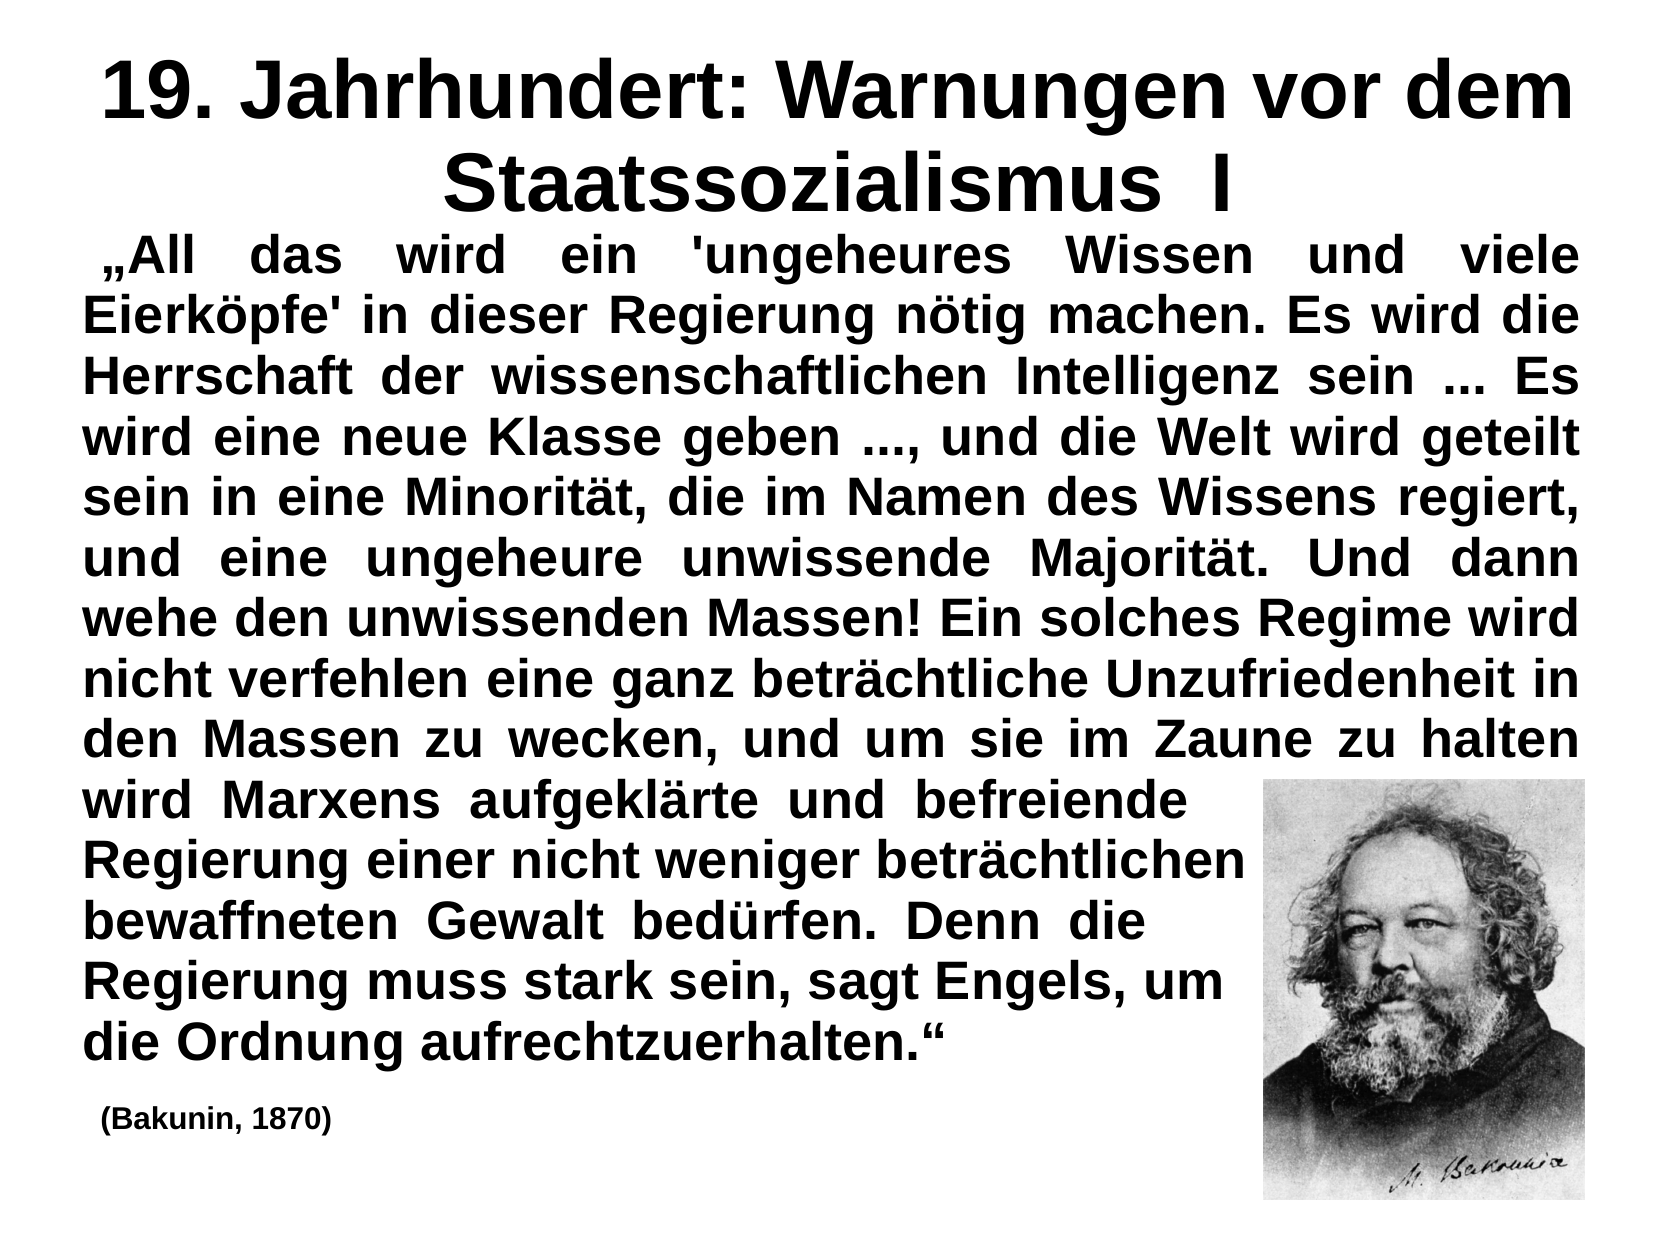

# 19. Jahrhundert: Warnungen vor dem Staatssozialismus I
„All das wird ein 'ungeheures Wissen und viele Eierköpfe' in dieser Regierung nötig machen. Es wird die Herrschaft der wissenschaftlichen Intelligenz sein ... Es wird eine neue Klasse geben ..., und die Welt wird geteilt sein in eine Minorität, die im Namen des Wissens regiert, und eine ungeheure unwissende Majorität. Und dann wehe den unwissenden Massen! Ein solches Regime wird nicht verfehlen eine ganz beträchtliche Unzufriedenheit in den Massen zu wecken, und um sie im Zaune zu halten wird Marxens aufgeklärte und befreiende Regierung einer nicht weniger beträchtlichen bewaffneten Gewalt bedürfen. Denn die Regierung muss stark sein, sagt Engels, um die Ordnung aufrechtzuerhalten.“
(Bakunin, 1870)